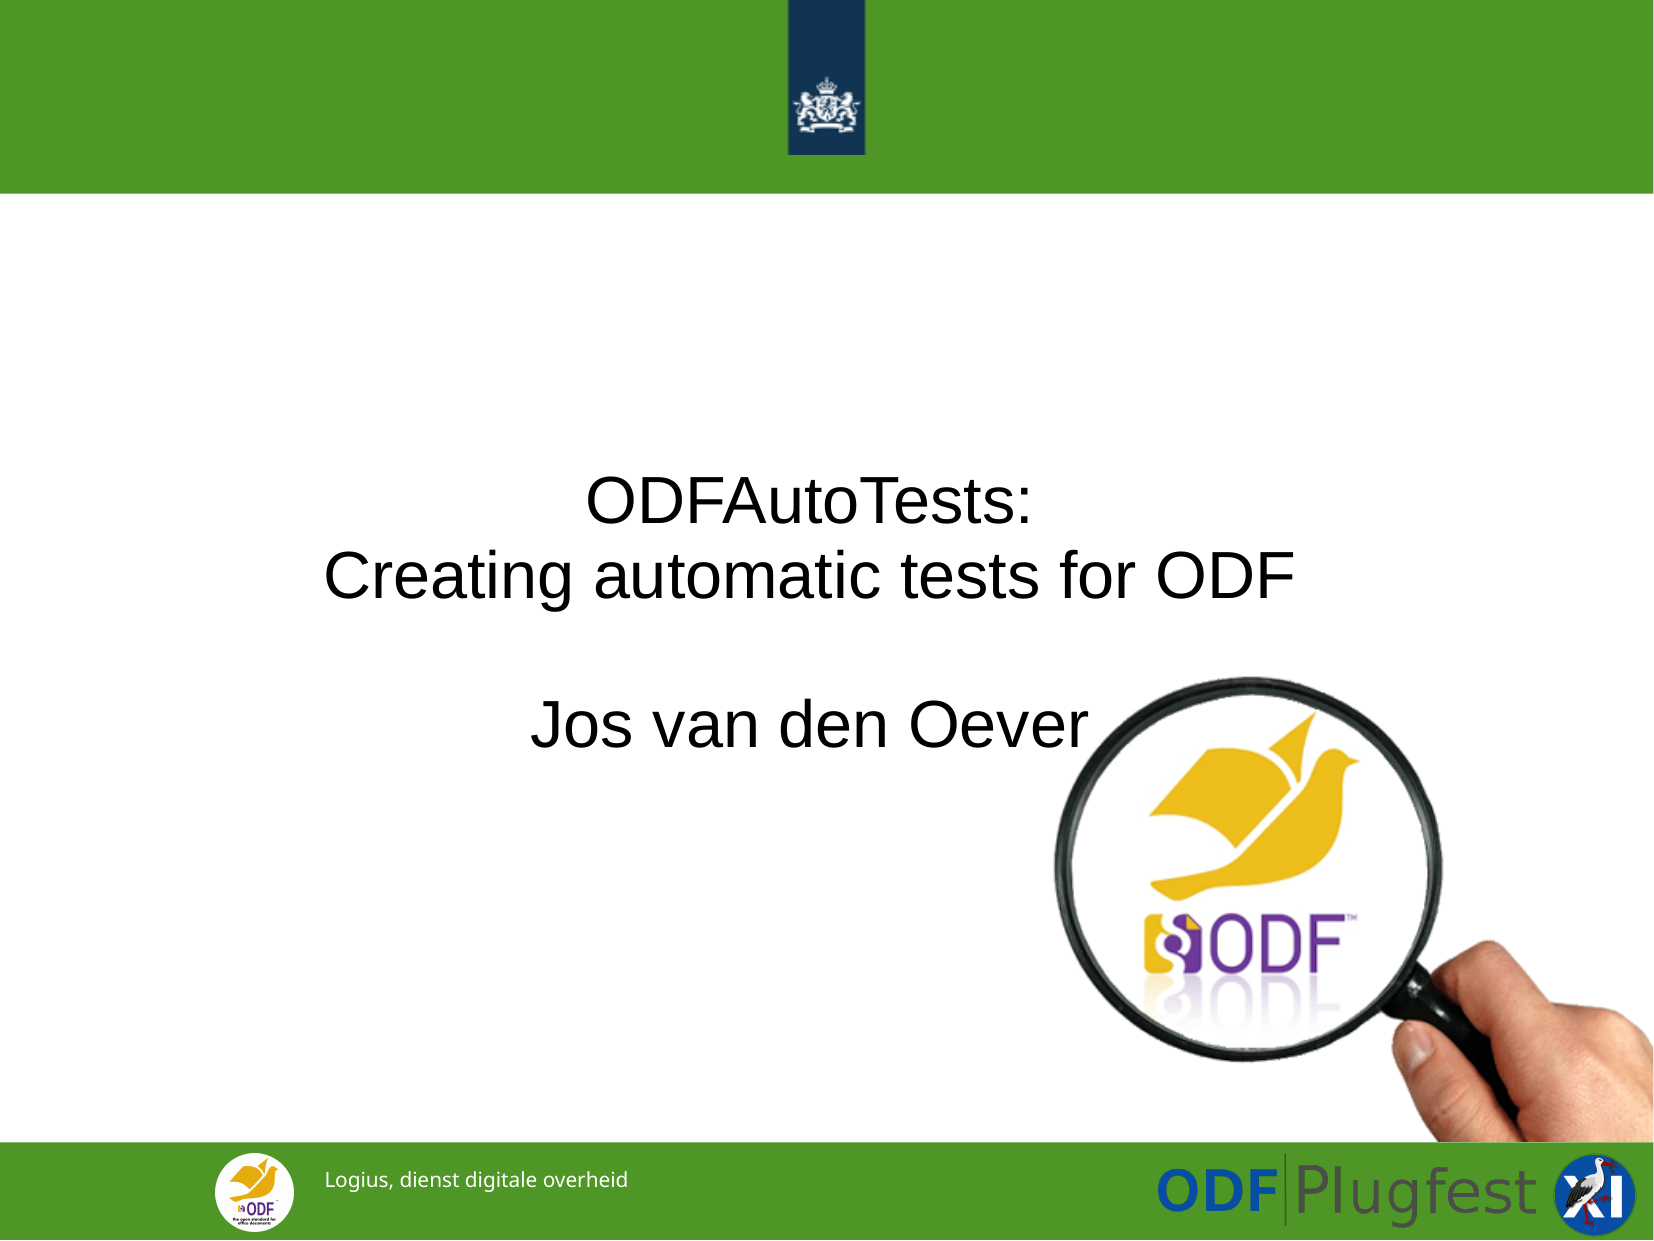

# ODFAutoTests:
Creating automatic tests for ODF
Jos van den Oever